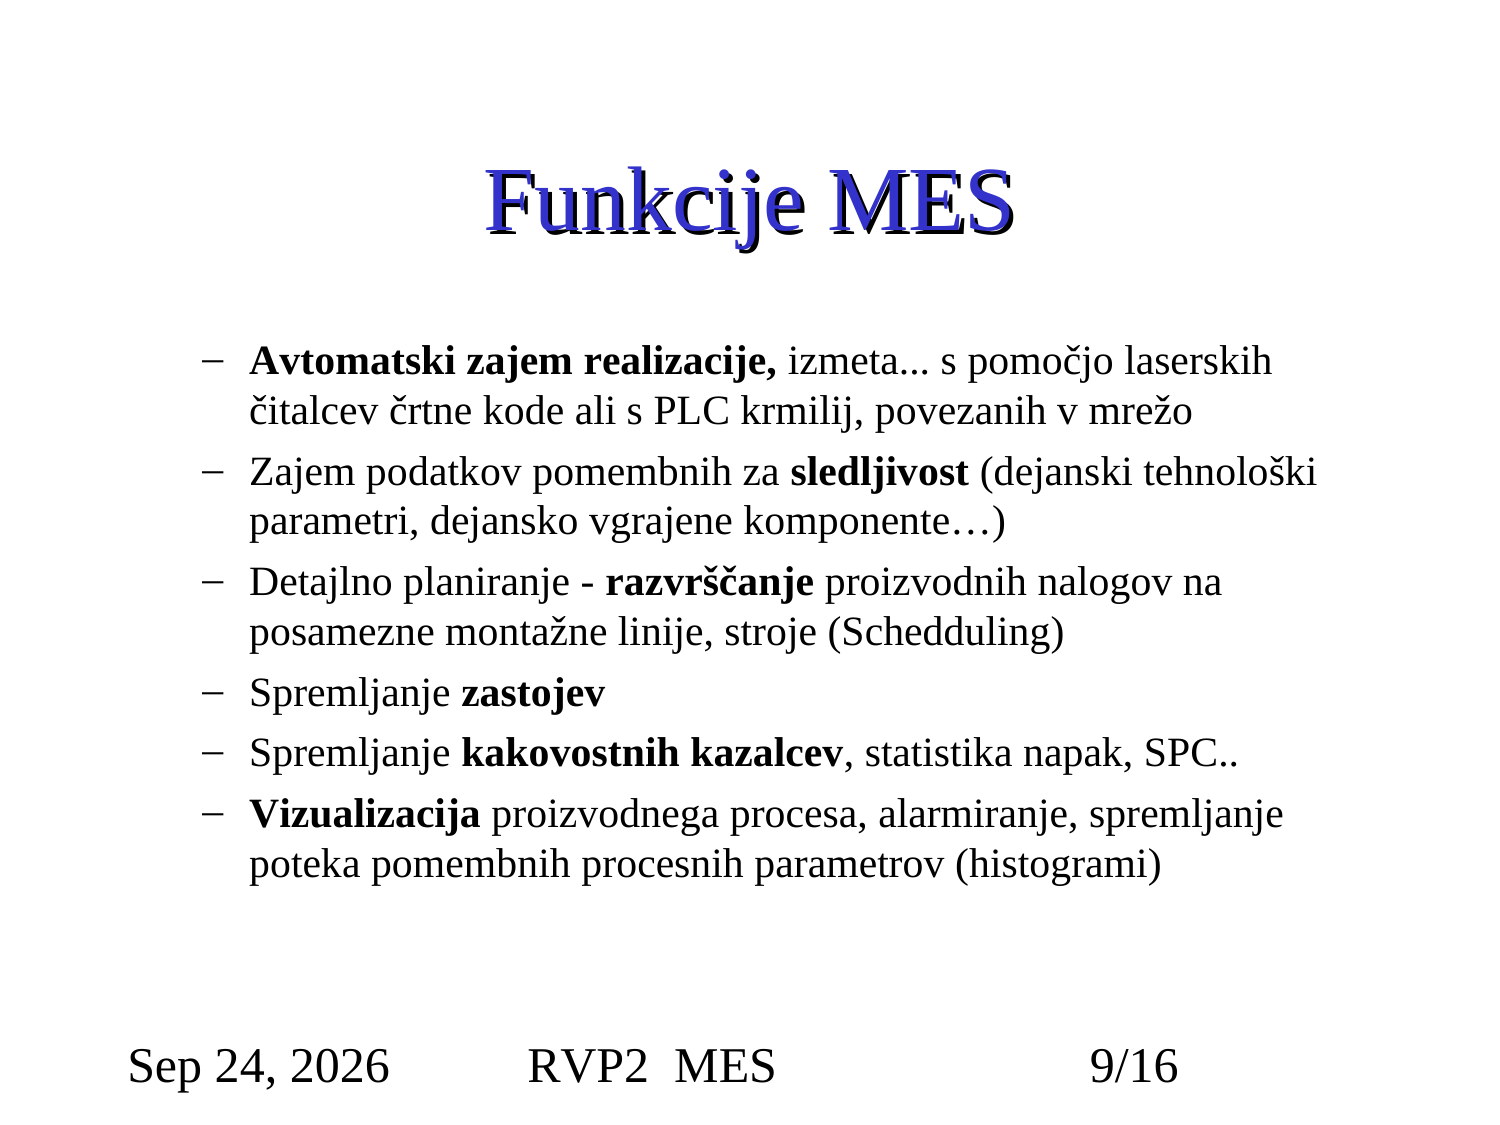

# Funkcije MES
Avtomatski zajem realizacije, izmeta... s pomočjo laserskih čitalcev črtne kode ali s PLC krmilij, povezanih v mrežo
Zajem podatkov pomembnih za sledljivost (dejanski tehnološki parametri, dejansko vgrajene komponente…)
Detajlno planiranje - razvrščanje proizvodnih nalogov na posamezne montažne linije, stroje (Schedduling)
Spremljanje zastojev
Spremljanje kakovostnih kazalcev, statistika napak, SPC..
Vizualizacija proizvodnega procesa, alarmiranje, spremljanje poteka pomembnih procesnih parametrov (histogrami)
April 2002
RVP2 MES
9